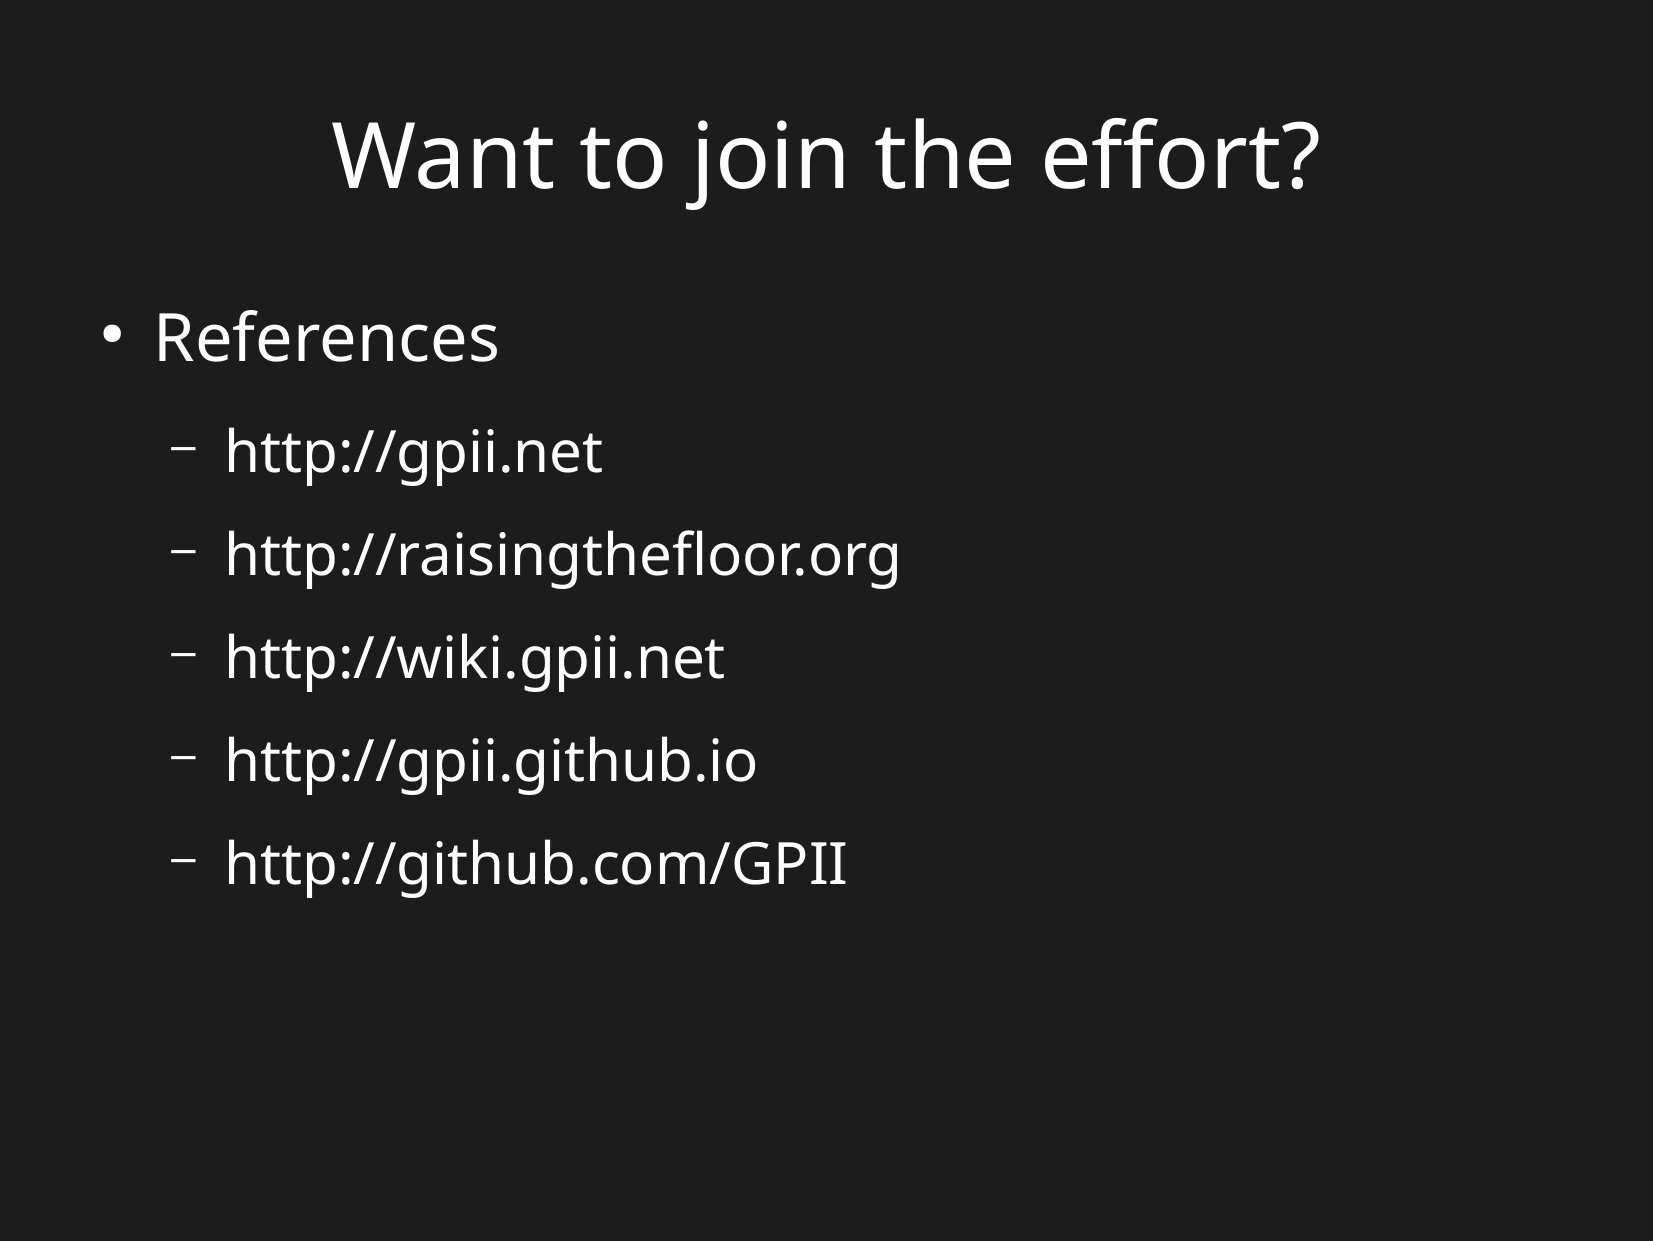

# Want to join the effort?
References
http://gpii.net
http://raisingthefloor.org
http://wiki.gpii.net
http://gpii.github.io
http://github.com/GPII